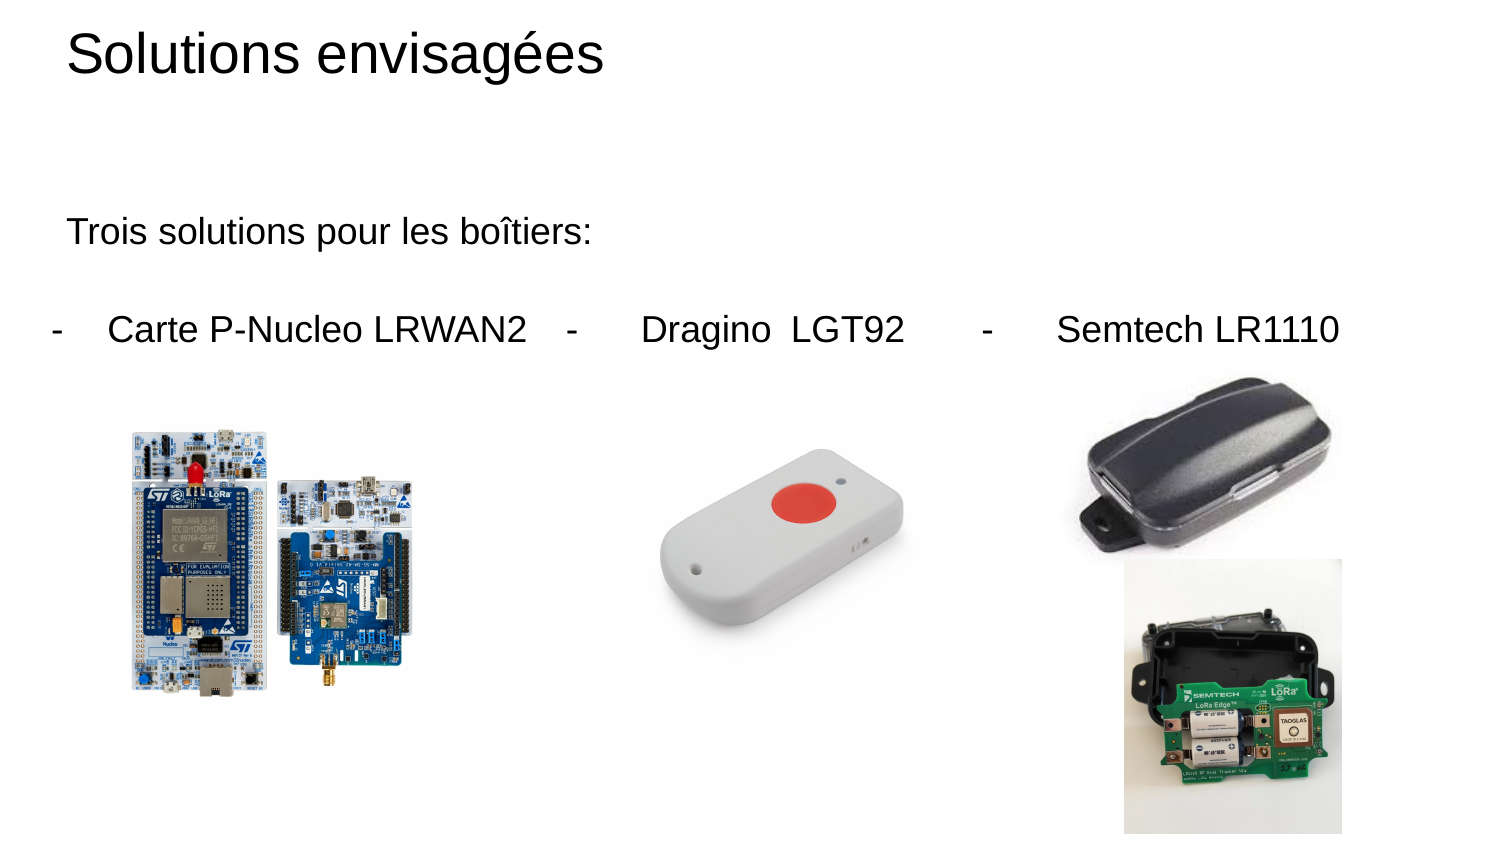

# Solutions envisagées
Trois solutions pour les boîtiers:
Carte P-Nucleo LRWAN2
-	Dragino	LGT92
-	Semtech LR1110